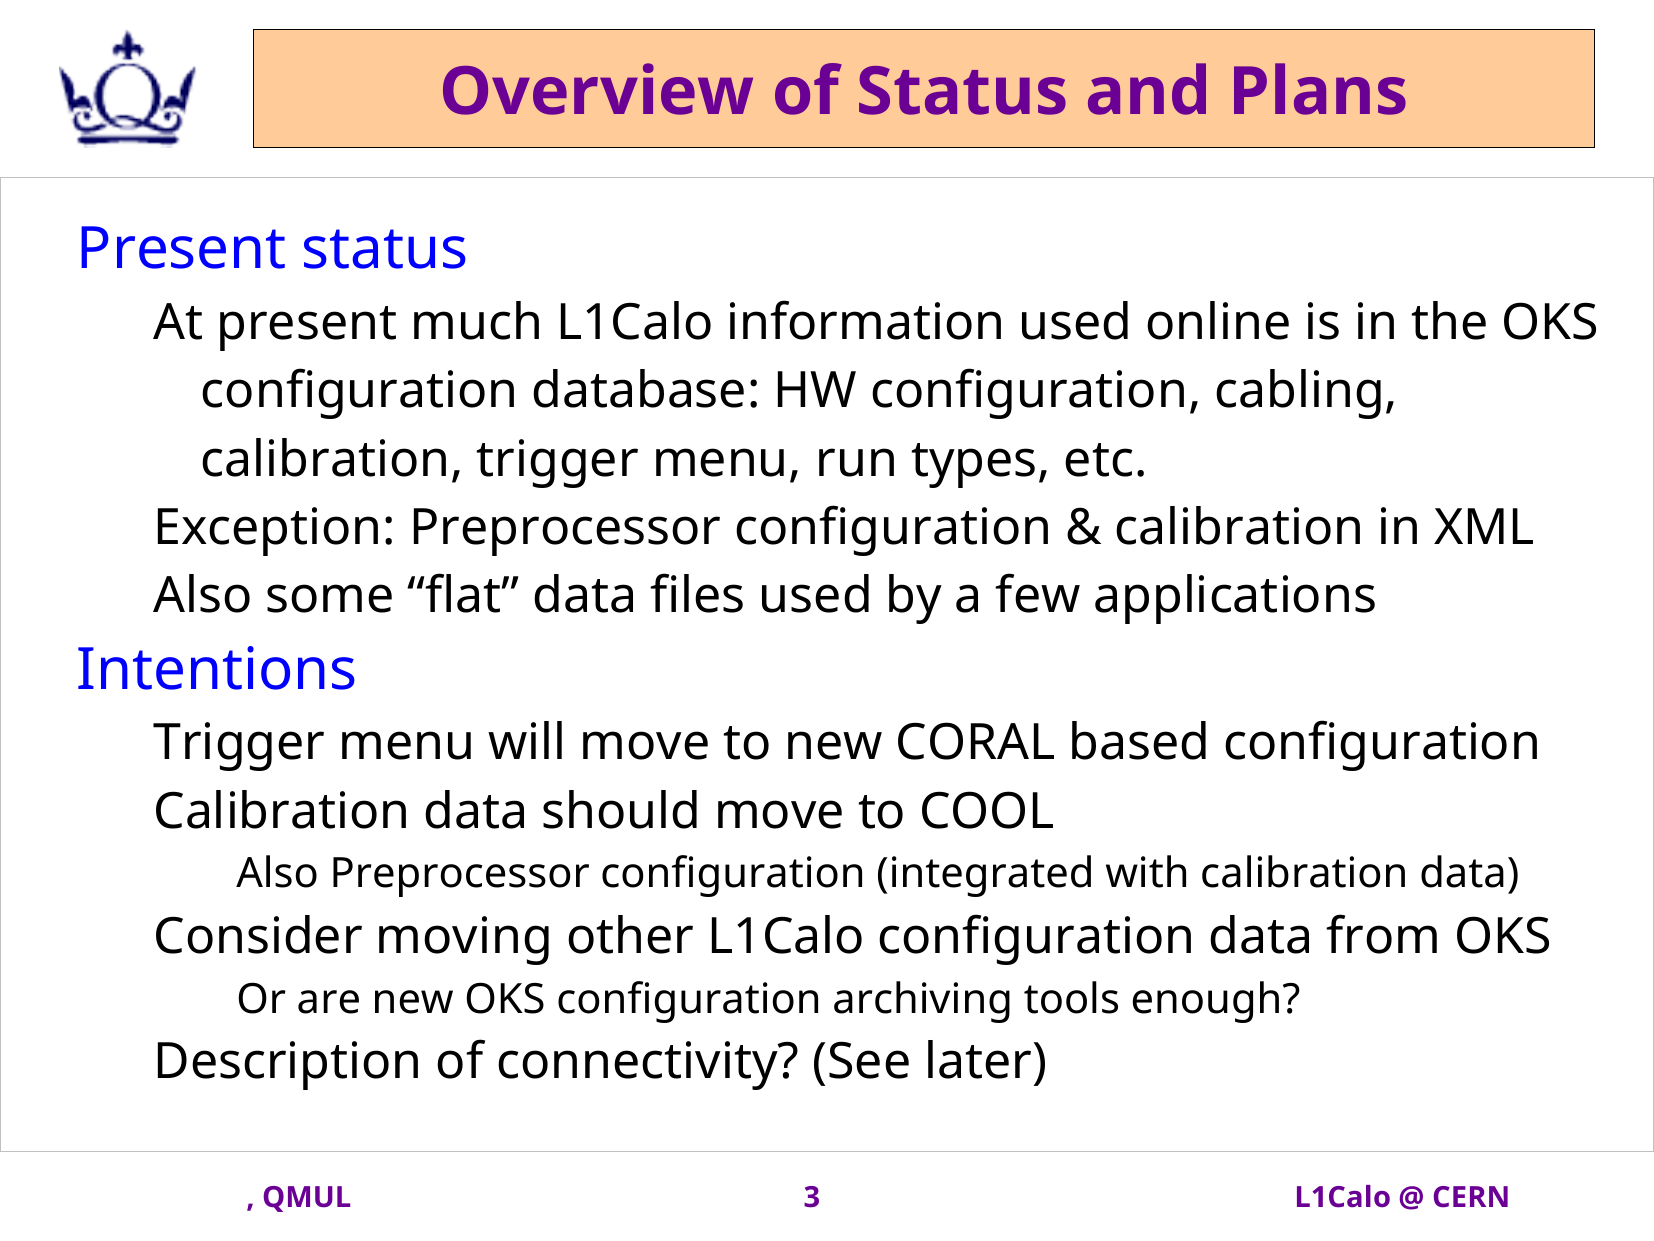

# Overview of Status and Plans
Present status
At present much L1Calo information used online is in the OKS configuration database: HW configuration, cabling, calibration, trigger menu, run types, etc.
Exception: Preprocessor configuration & calibration in XML
Also some “flat” data files used by a few applications
Intentions
Trigger menu will move to new CORAL based configuration
Calibration data should move to COOL
Also Preprocessor configuration (integrated with calibration data)
Consider moving other L1Calo configuration data from OKS
Or are new OKS configuration archiving tools enough?
Description of connectivity? (See later)